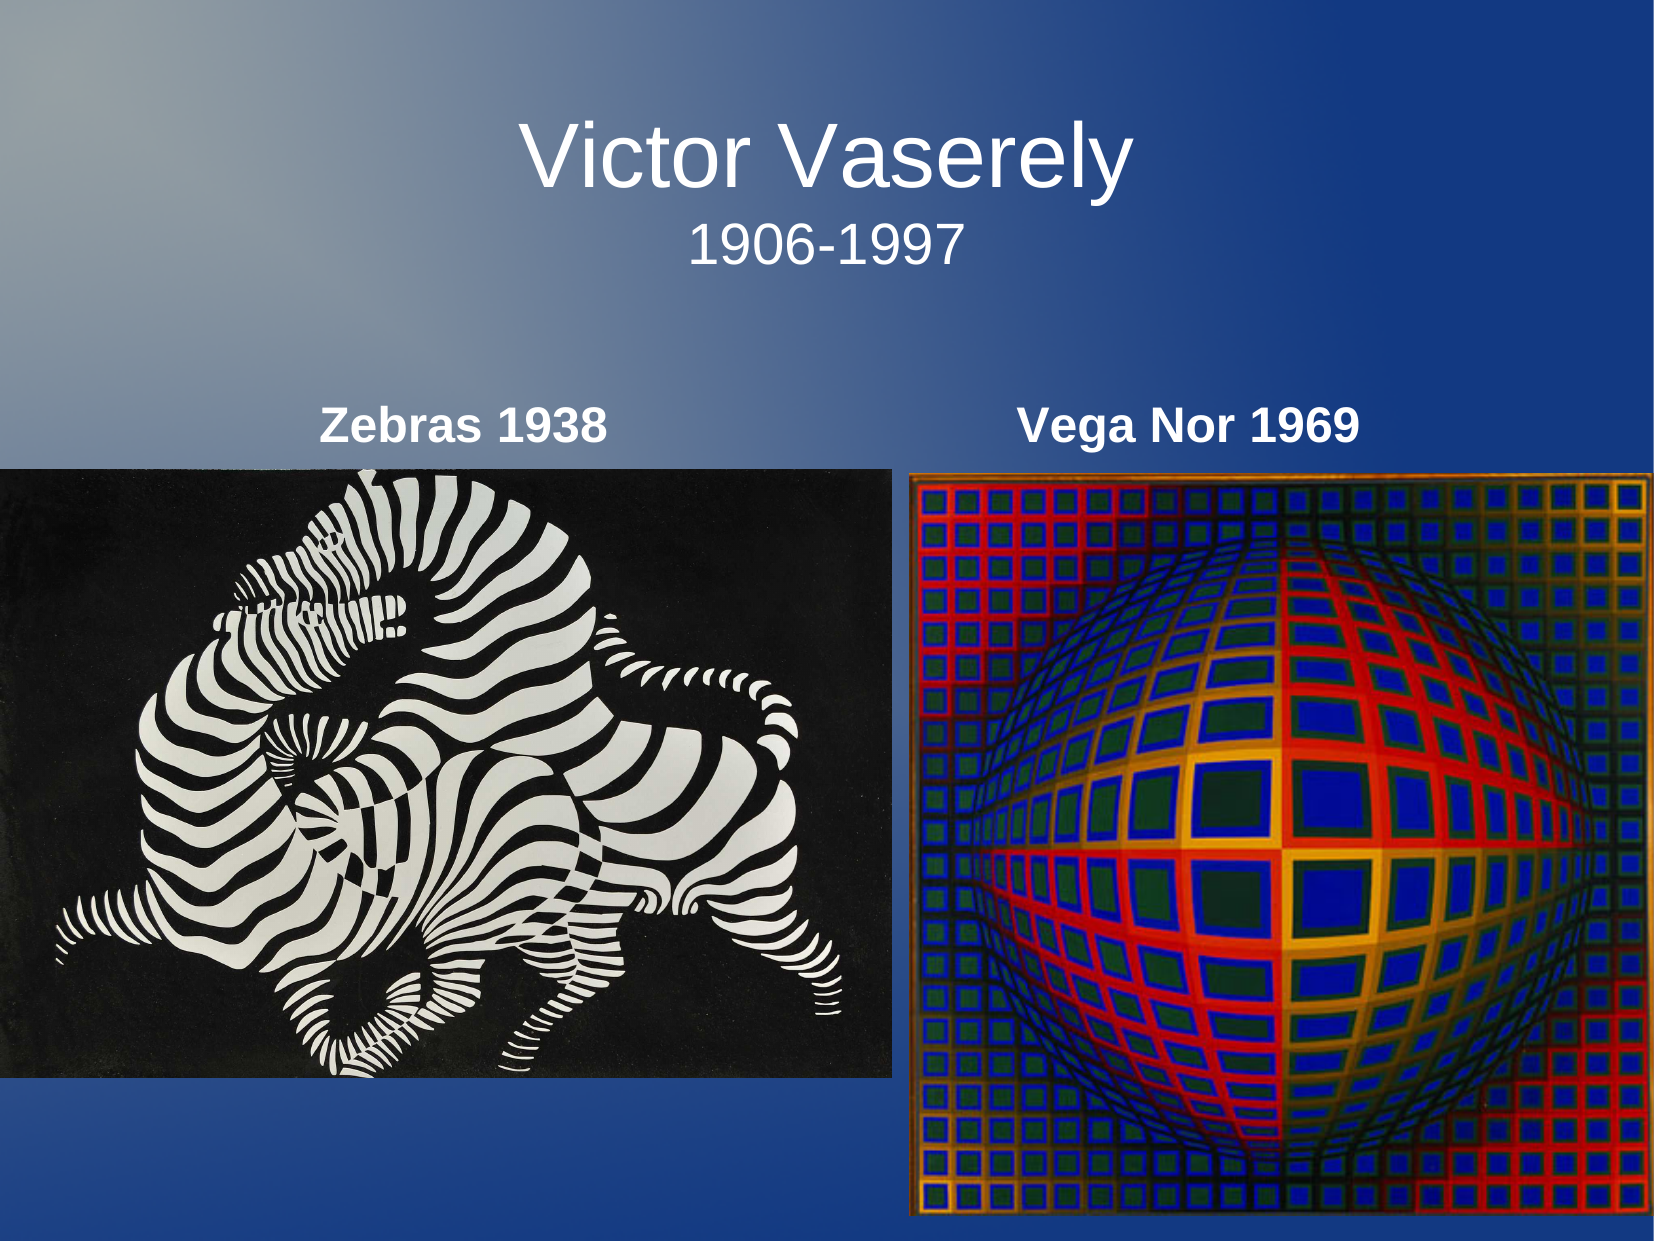

# Victor Vaserely 1906-1997
Zebras 1938
Vega Nor 1969